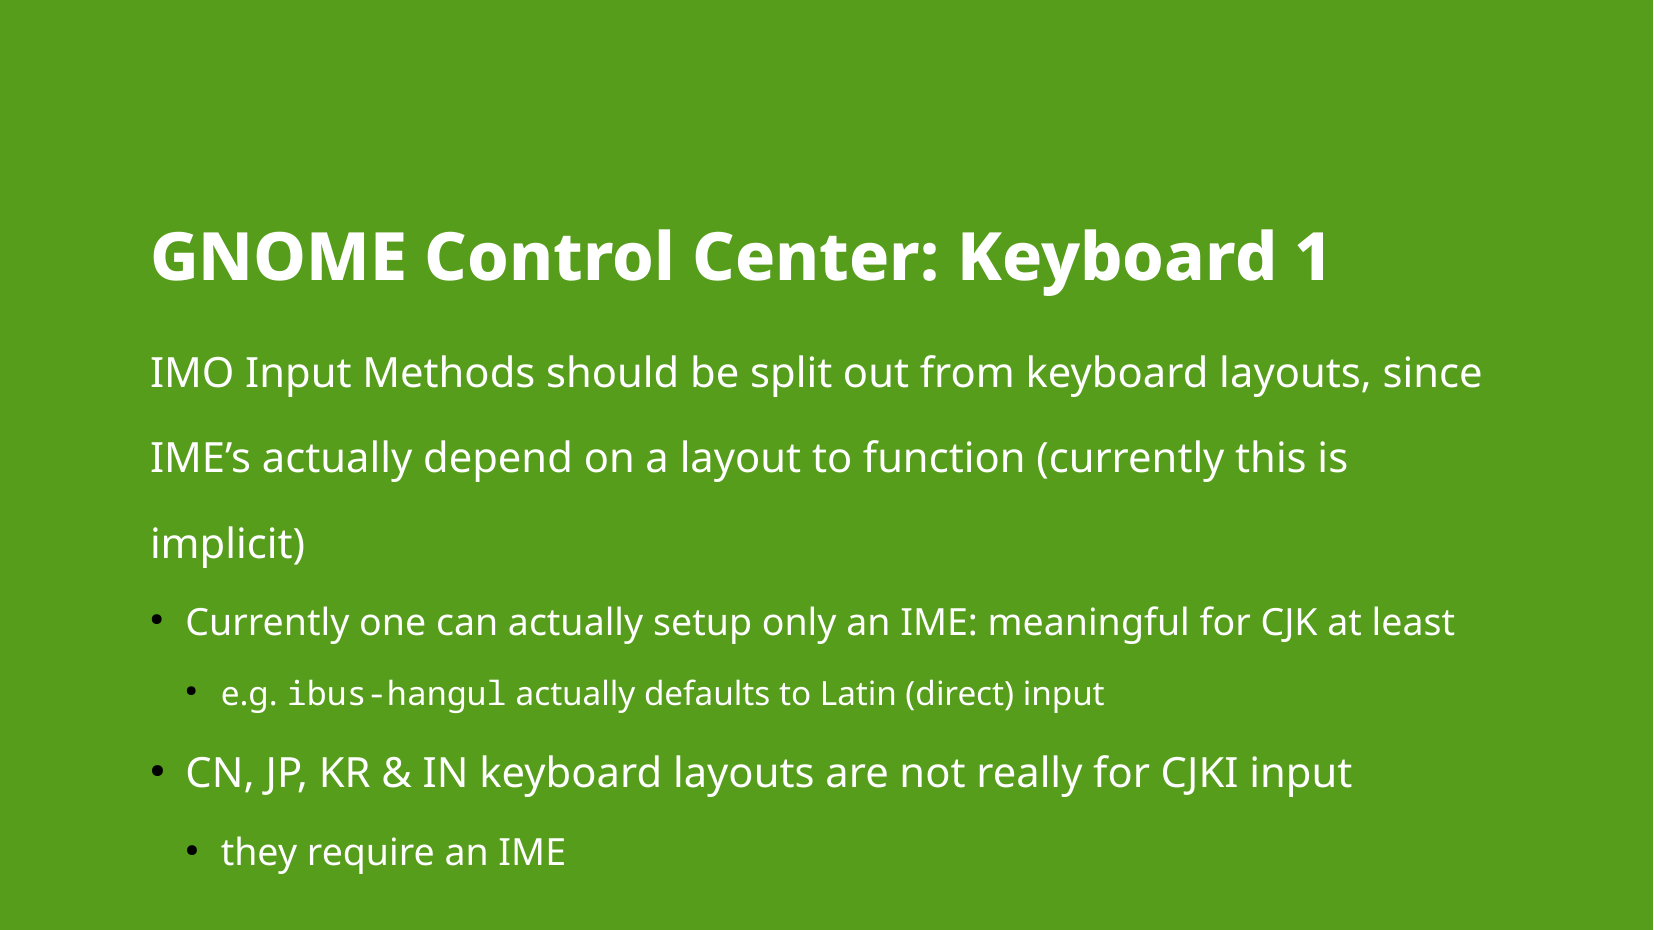

# GNOME Control Center: Keyboard 1
IMO Input Methods should be split out from keyboard layouts, since IME’s actually depend on a layout to function (currently this is implicit)
Currently one can actually setup only an IME: meaningful for CJK at least
e.g. ibus-hangul actually defaults to Latin (direct) input
CN, JP, KR & IN keyboard layouts are not really for CJKI input
they require an IME